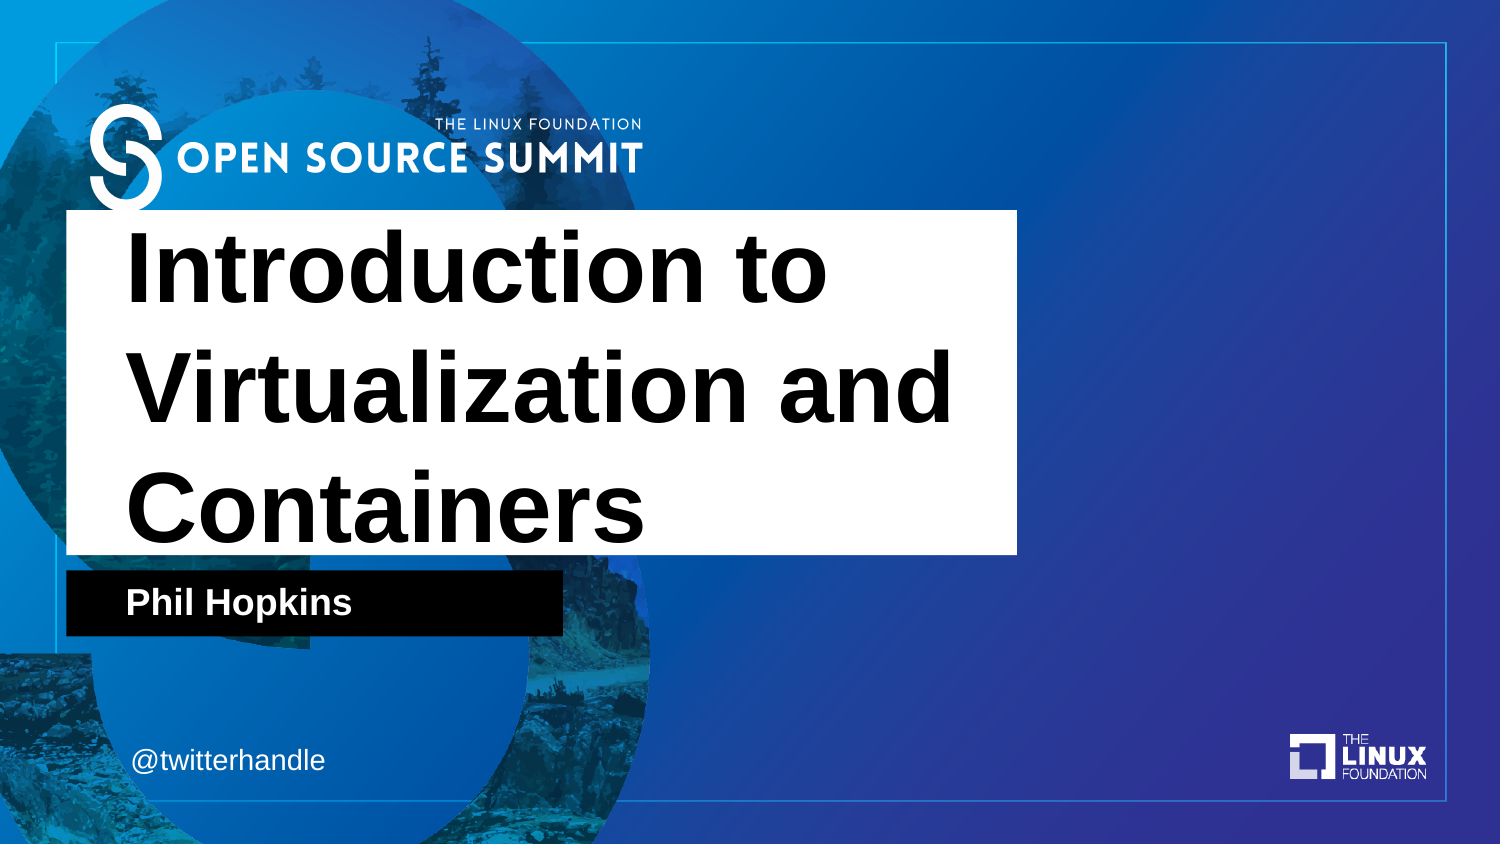

# Introduction to Virtualization and Containers
Phil Hopkins
@twitterhandle